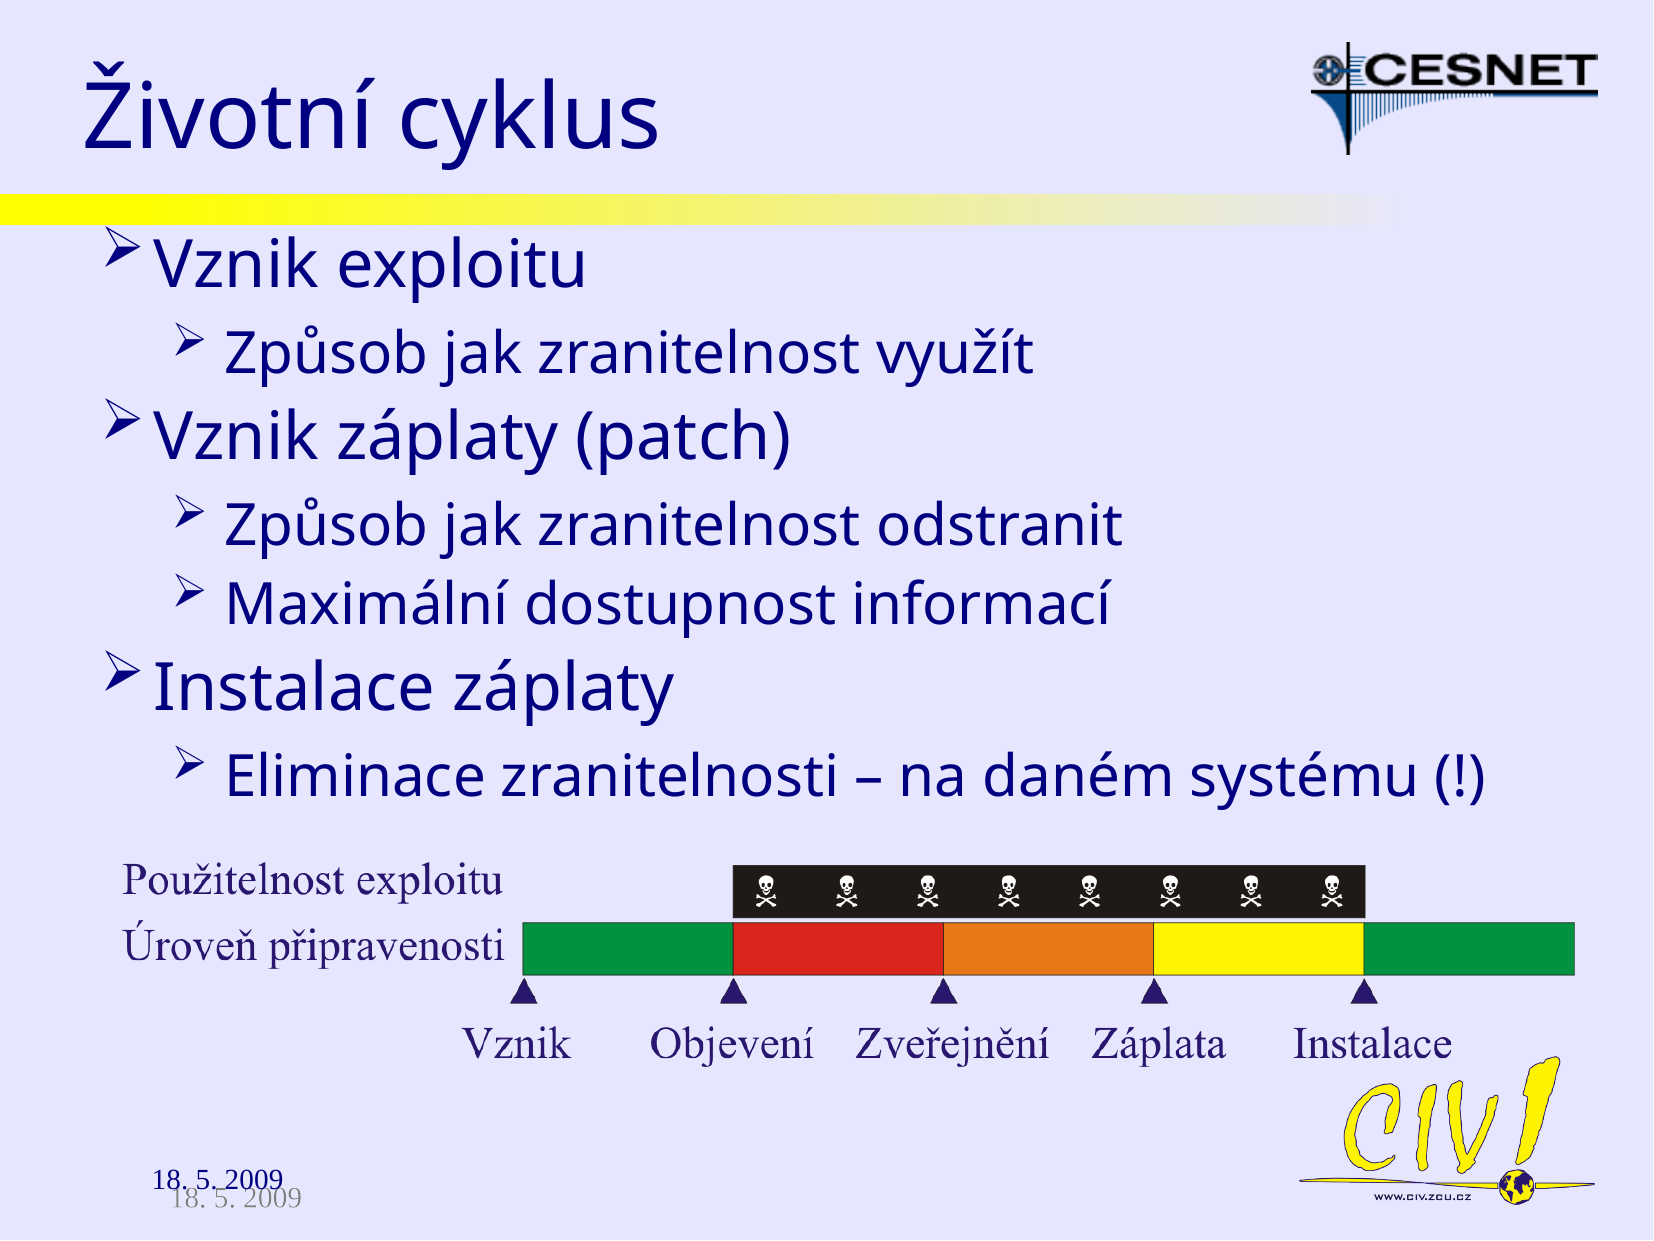

# Životní cyklus
Vznik exploitu
Způsob jak zranitelnost využít
Vznik záplaty (patch)
Způsob jak zranitelnost odstranit
Maximální dostupnost informací
Instalace záplaty
Eliminace zranitelnosti – na daném systému (!)
18. 5. 2009